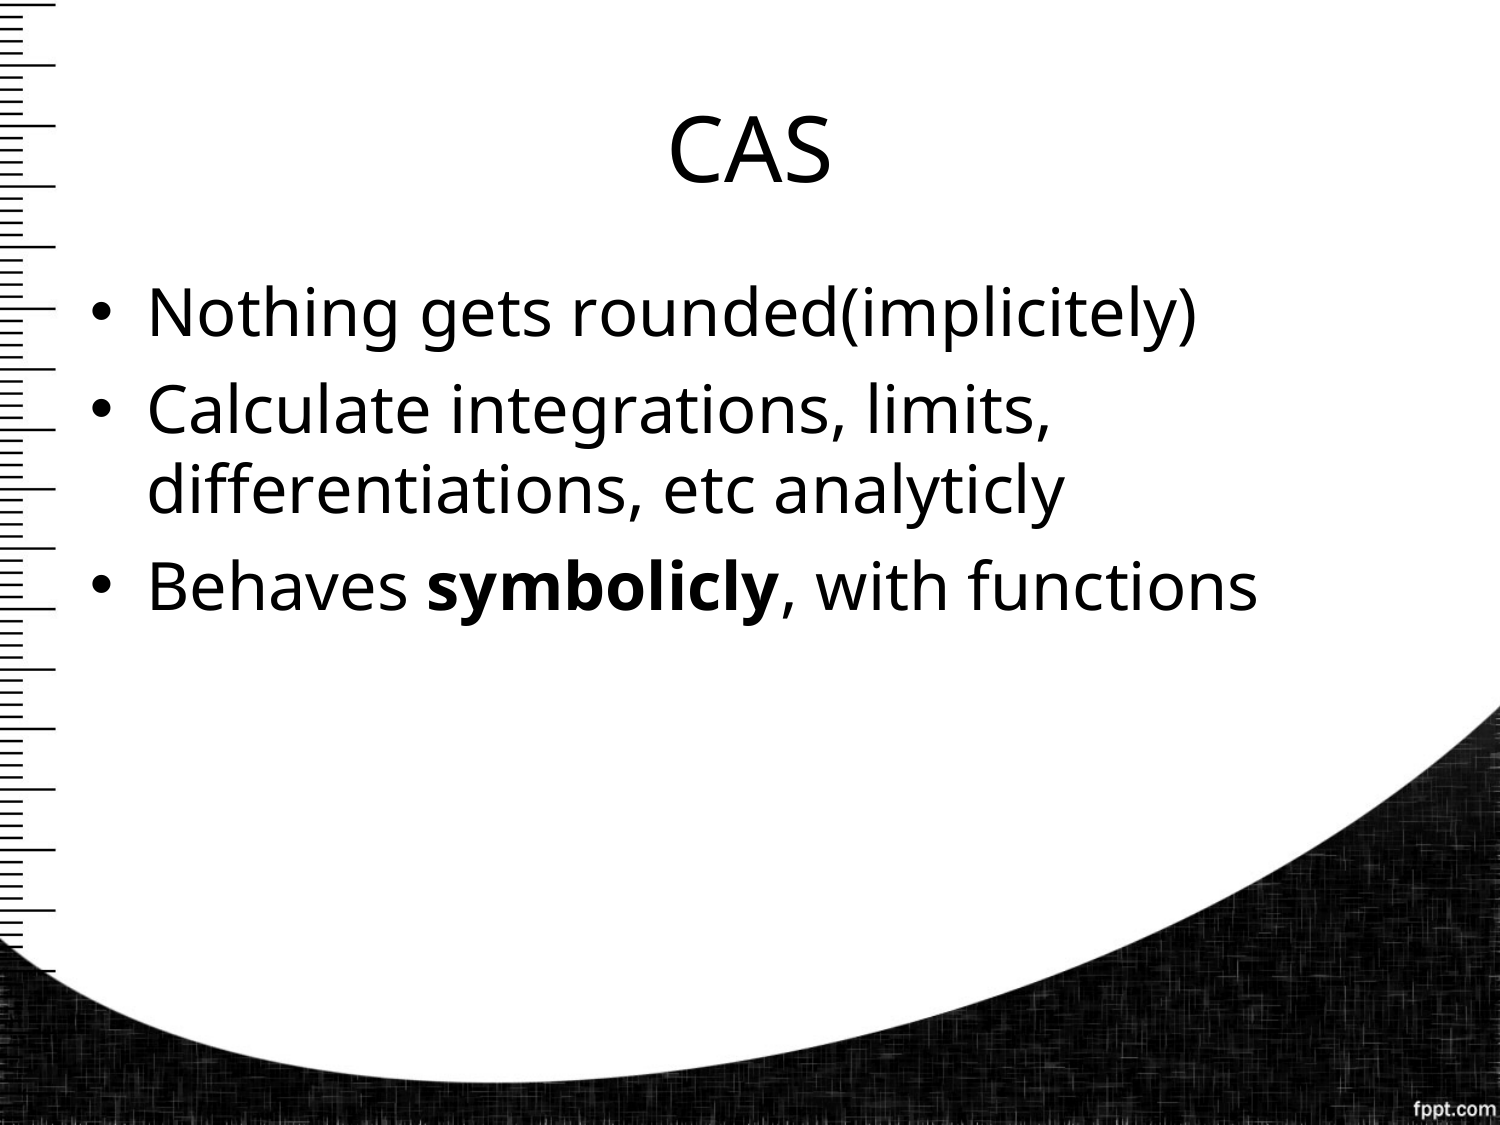

# CAS
Nothing gets rounded(implicitely)
Calculate integrations, limits, differentiations, etc analyticly
Behaves symbolicly, with functions